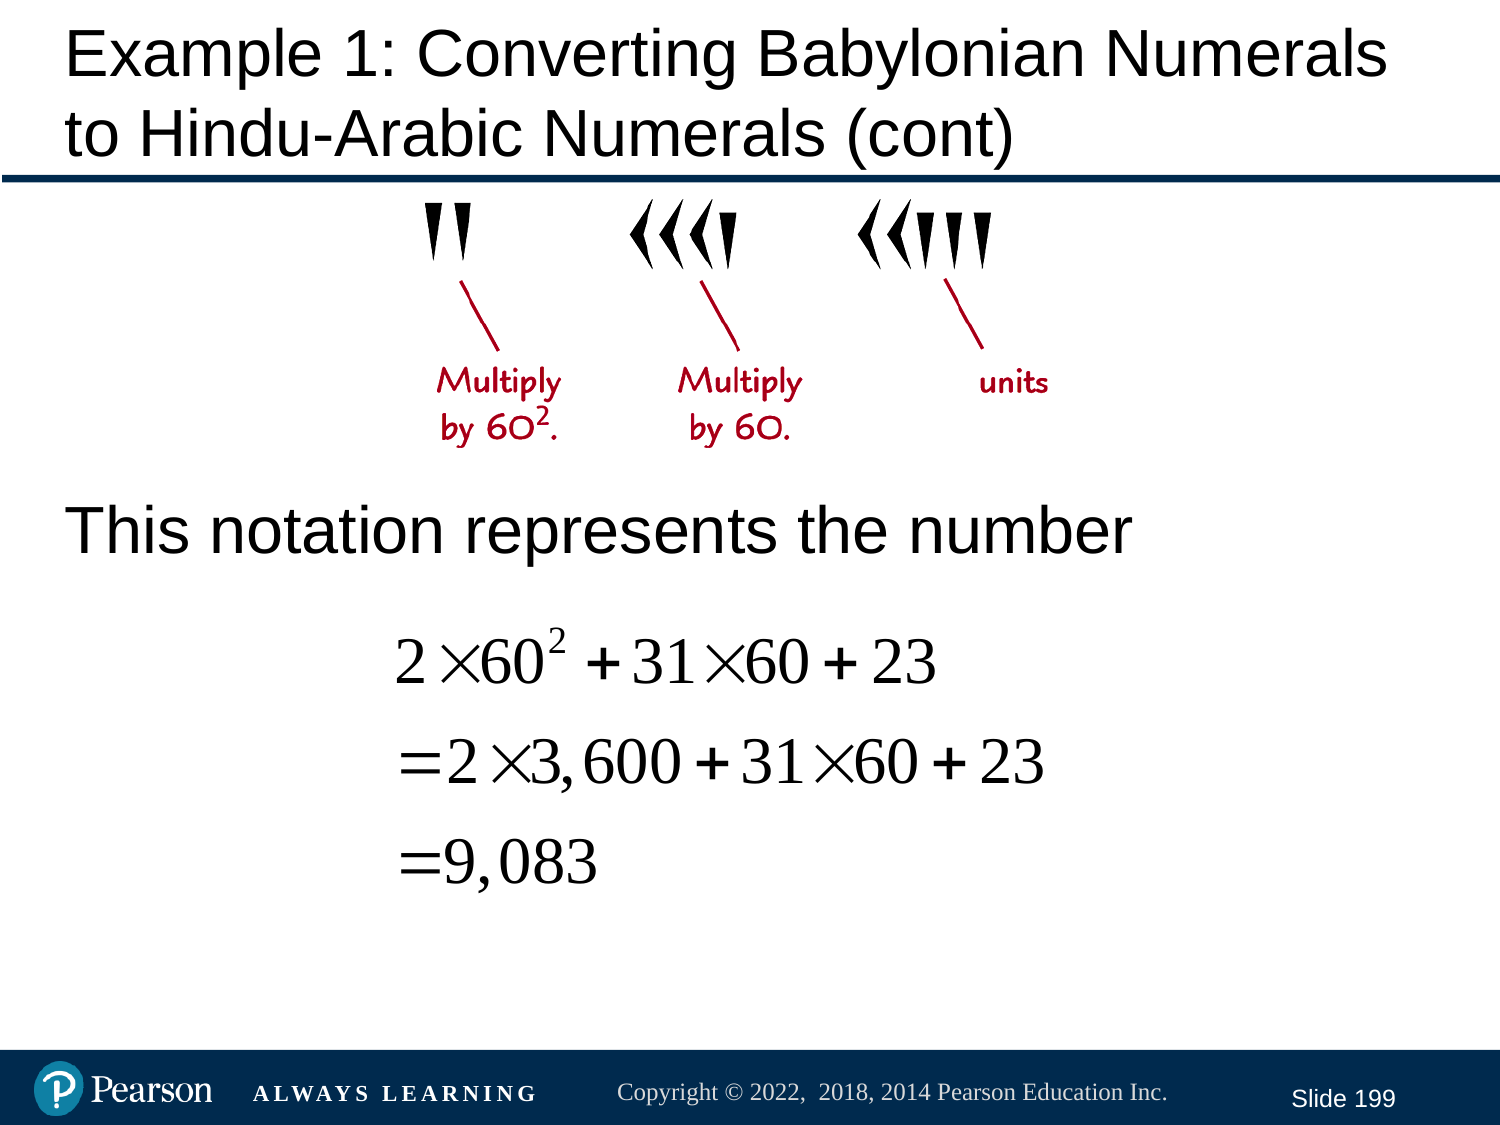

# Example 1: Converting Babylonian Numerals to Hindu-Arabic Numerals (cont)
This notation represents the number